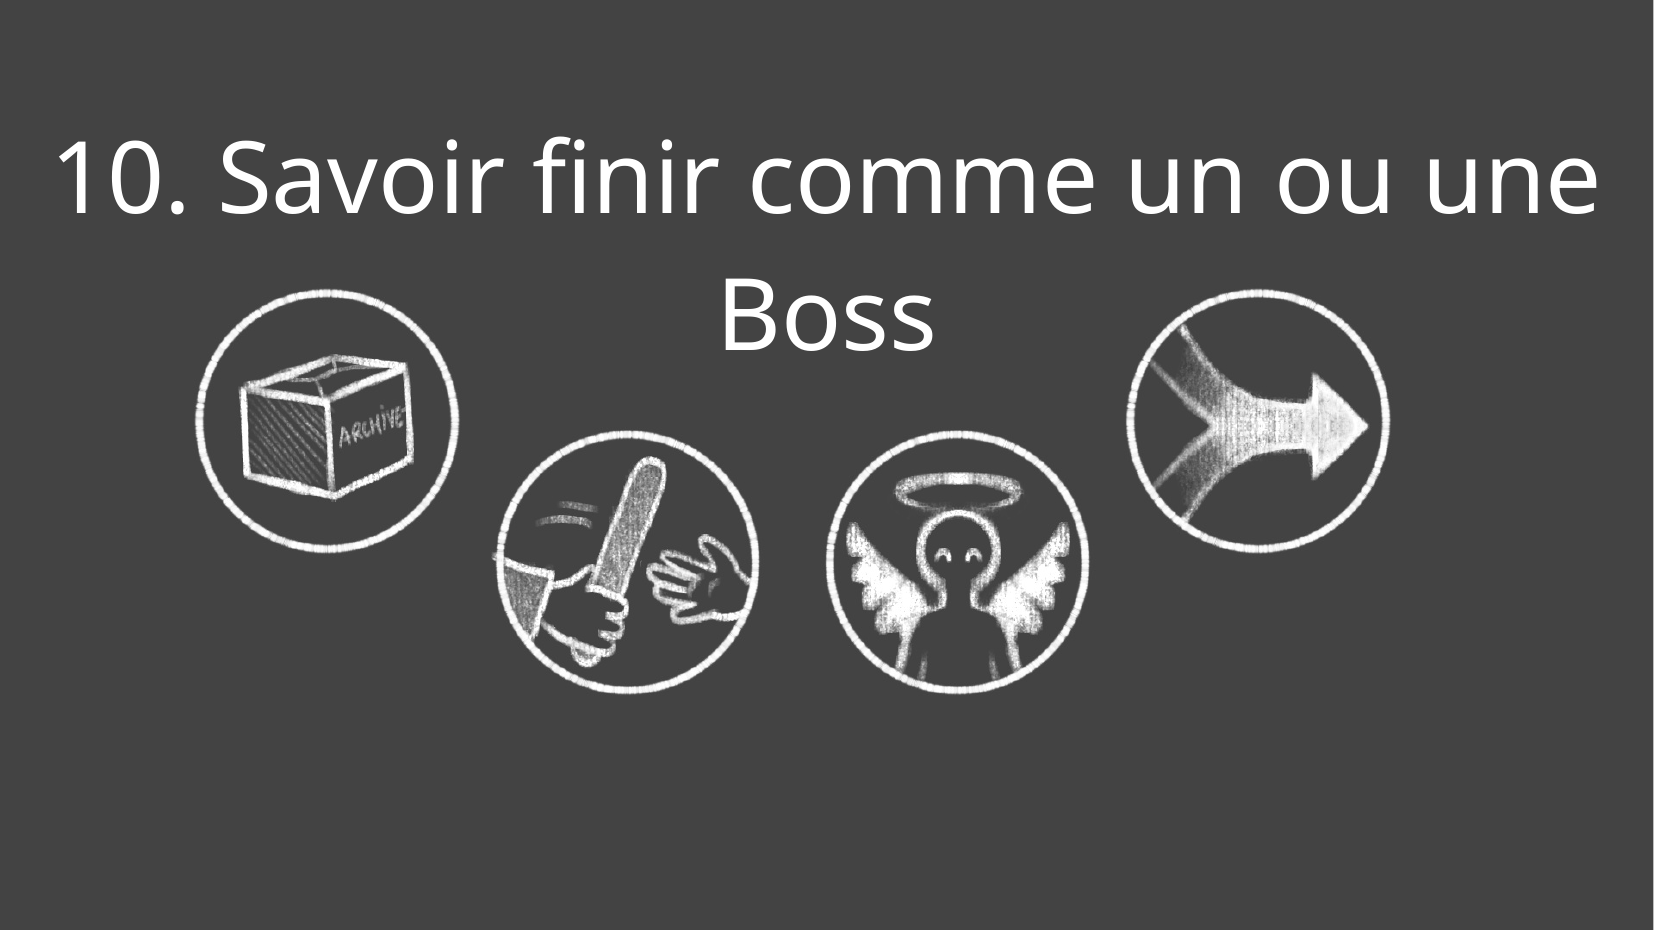

10. Savoir finir comme un ou une Boss